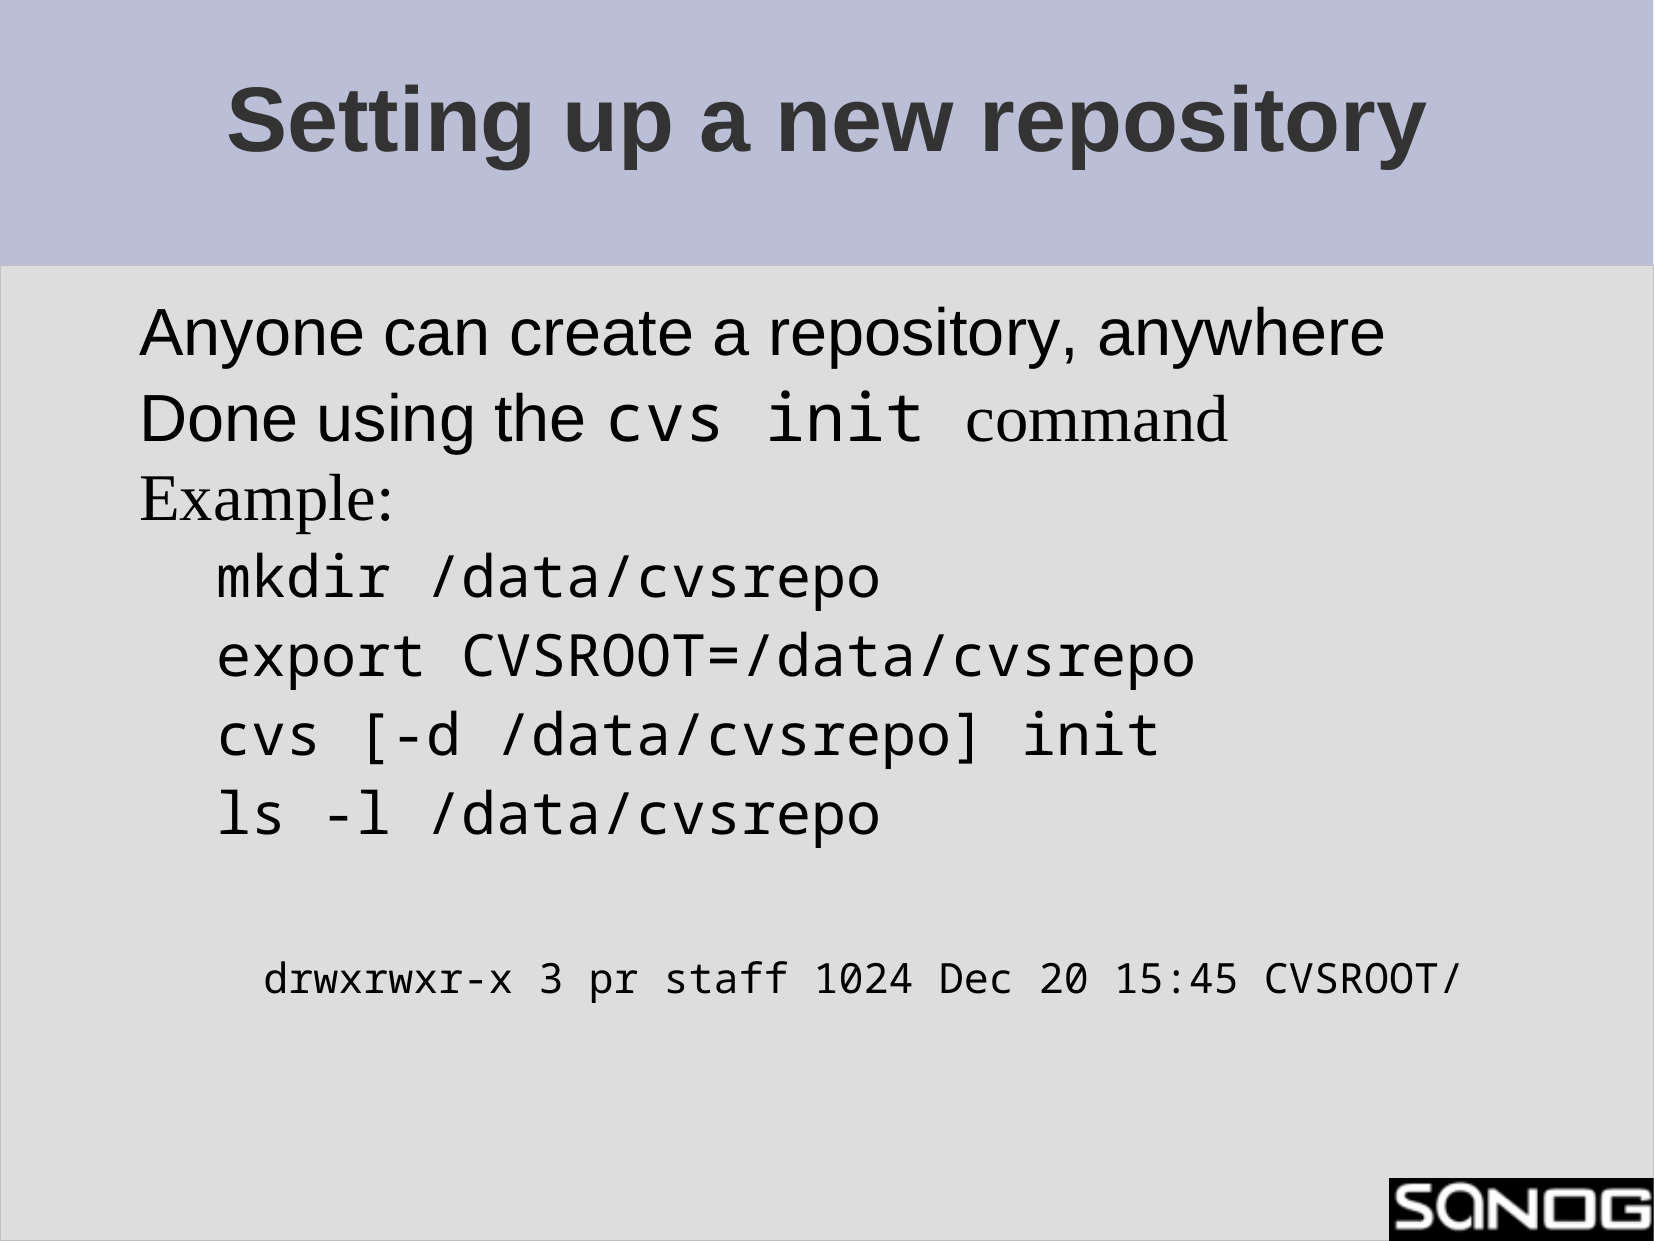

# Setting up a new repository
Anyone can create a repository, anywhere
Done using the cvs init command
Example:
mkdir /data/cvsrepo
export CVSROOT=/data/cvsrepo
cvs [-d /data/cvsrepo] init
ls -l /data/cvsrepo
drwxrwxr-x 3 pr staff 1024 Dec 20 15:45 CVSROOT/